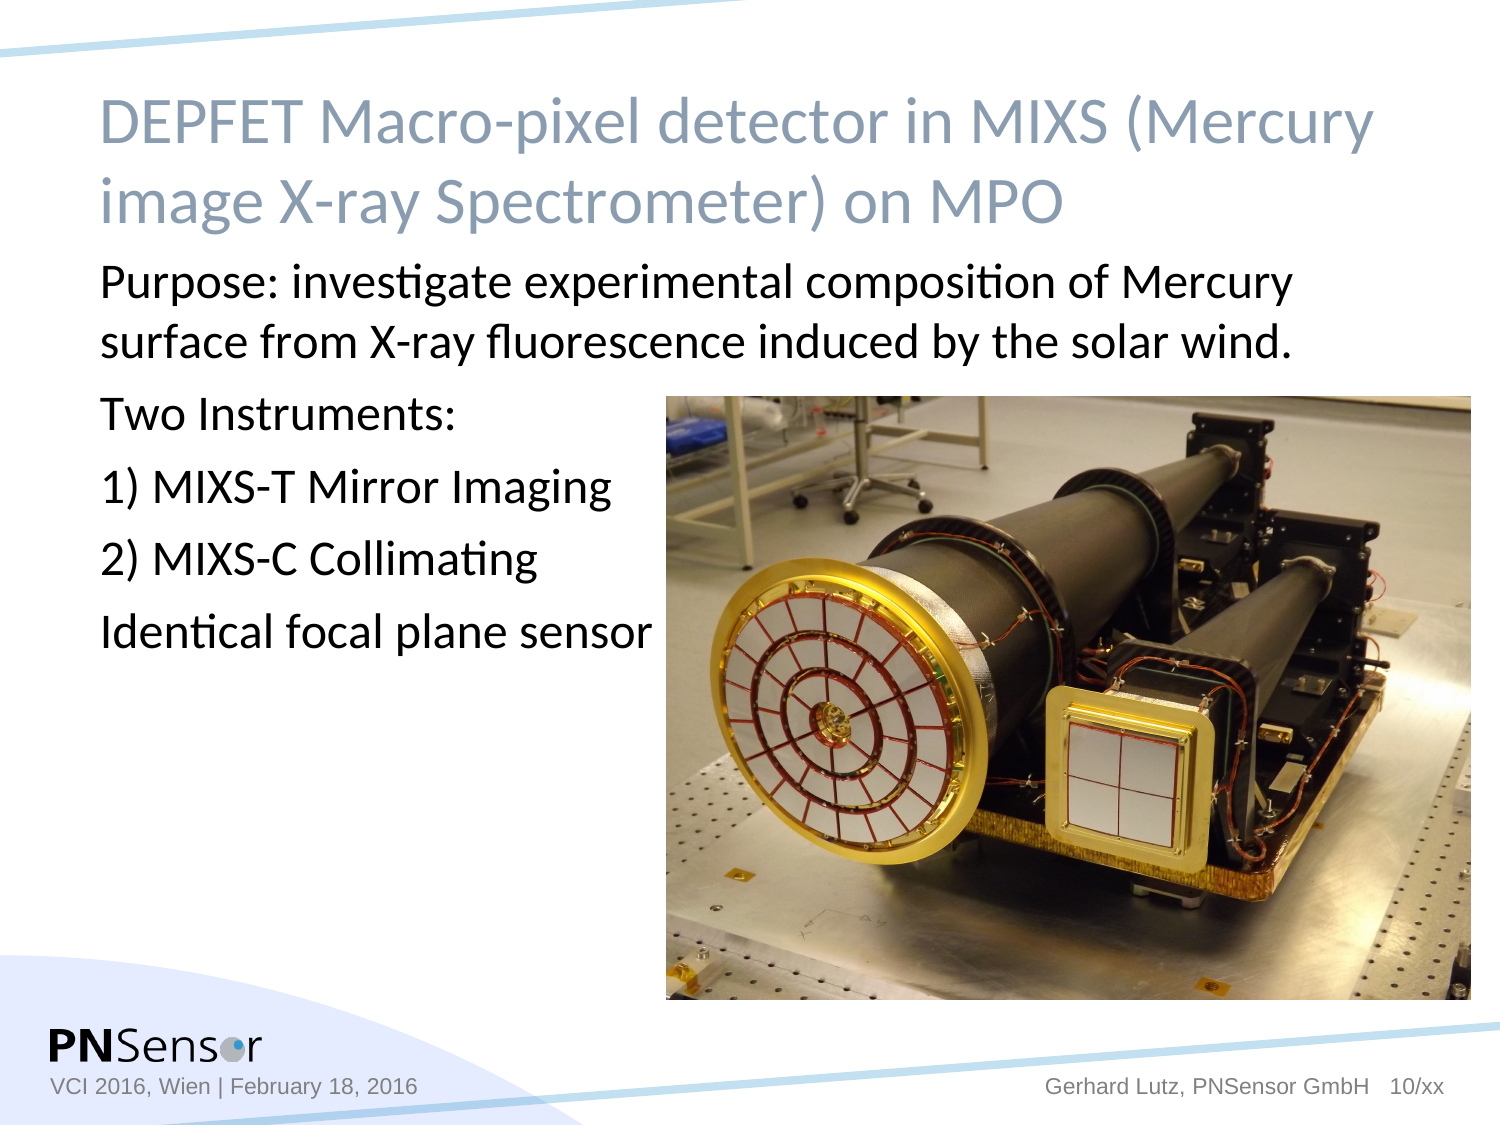

# DEPFET Macro-pixel detector in MIXS (Mercury image X-ray Spectrometer) on MPO
Purpose: investigate experimental composition of Mercury surface from X-ray fluorescence induced by the solar wind.
Two Instruments:
1) MIXS-T Mirror Imaging
2) MIXS-C Collimating
Identical focal plane sensor